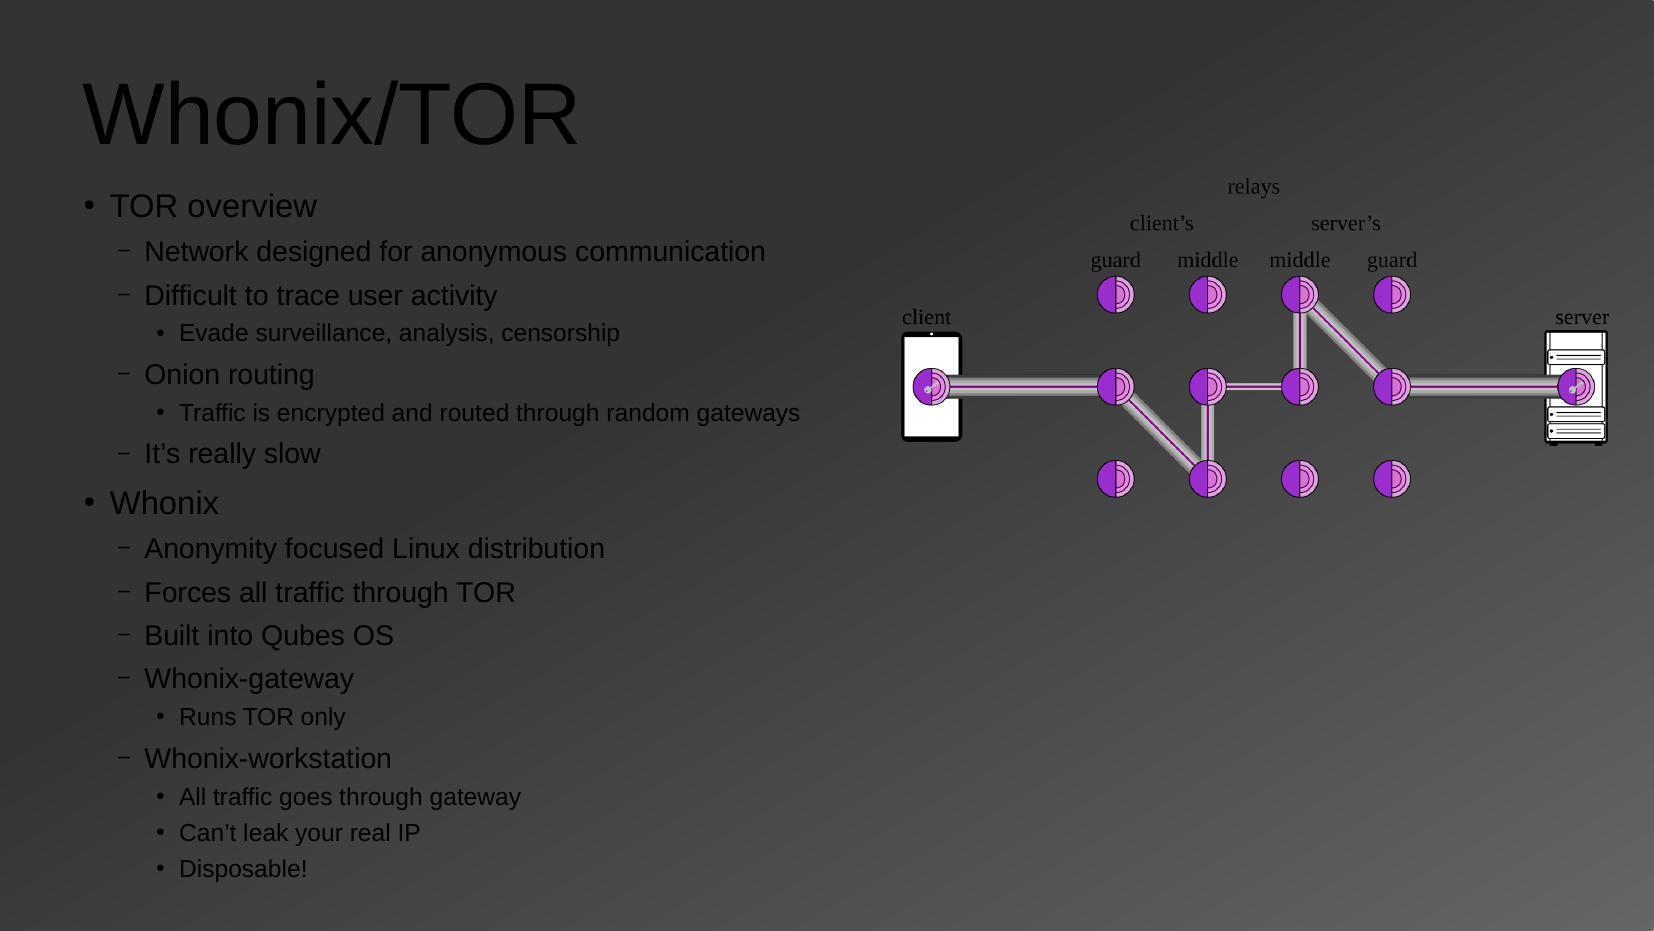

# Whonix/TOR
TOR overview
Network designed for anonymous communication
Difficult to trace user activity
Evade surveillance, analysis, censorship
Onion routing
Traffic is encrypted and routed through random gateways
It’s really slow
Whonix
Anonymity focused Linux distribution
Forces all traffic through TOR
Built into Qubes OS
Whonix-gateway
Runs TOR only
Whonix-workstation
All traffic goes through gateway
Can’t leak your real IP
Disposable!